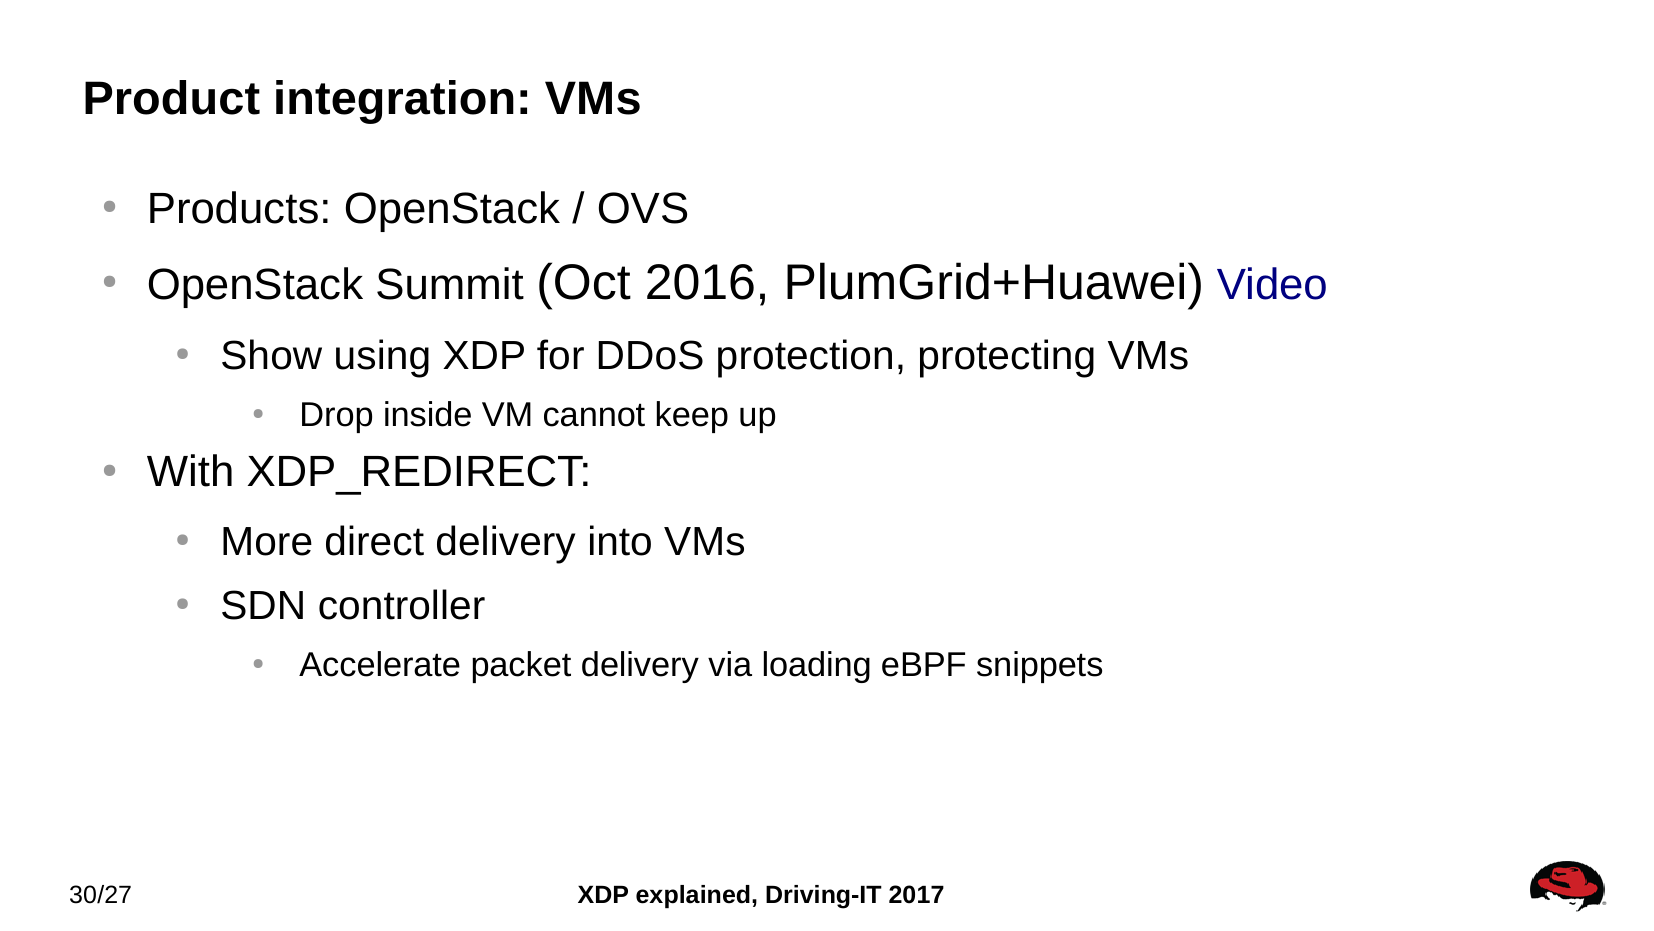

# Product integration: VMs
Products: OpenStack / OVS
OpenStack Summit (Oct 2016, PlumGrid+Huawei) Video
Show using XDP for DDoS protection, protecting VMs
Drop inside VM cannot keep up
With XDP_REDIRECT:
More direct delivery into VMs
SDN controller
Accelerate packet delivery via loading eBPF snippets